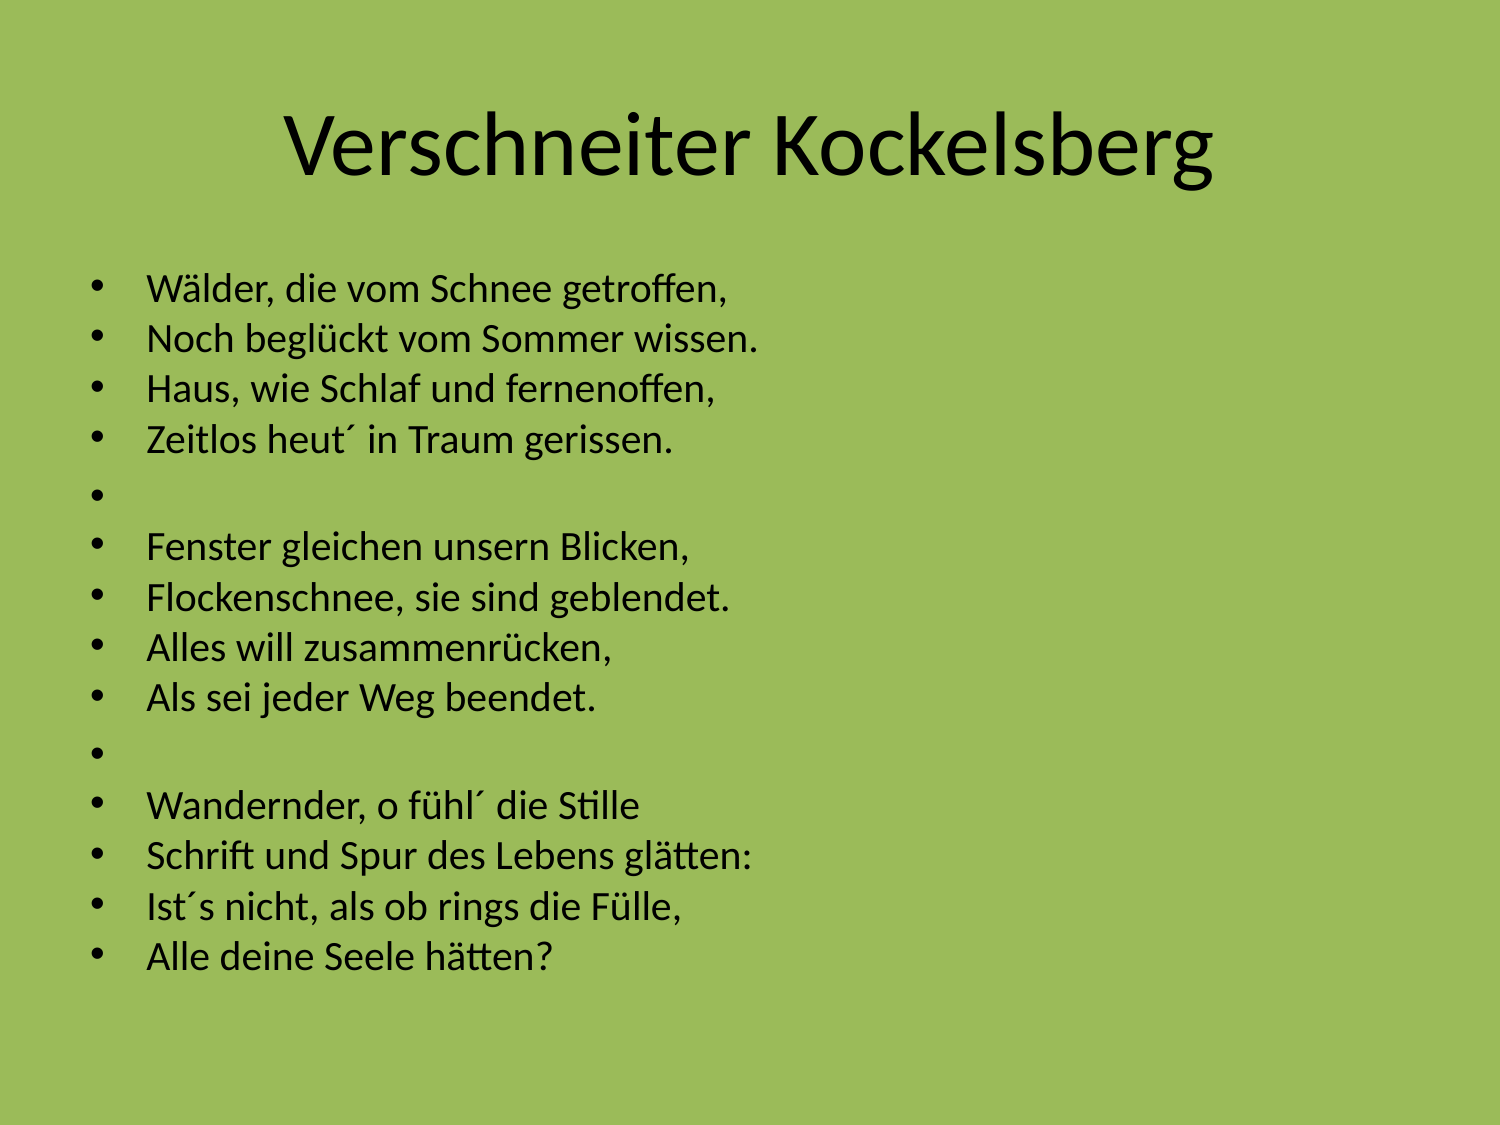

# Verschneiter Kockelsberg
Wälder, die vom Schnee getroffen,
Noch beglückt vom Sommer wissen.
Haus, wie Schlaf und fernenoffen,
Zeitlos heut´ in Traum gerissen.
Fenster gleichen unsern Blicken,
Flockenschnee, sie sind geblendet.
Alles will zusammenrücken,
Als sei jeder Weg beendet.
Wandernder, o fühl´ die Stille
Schrift und Spur des Lebens glätten:
Ist´s nicht, als ob rings die Fülle,
Alle deine Seele hätten?